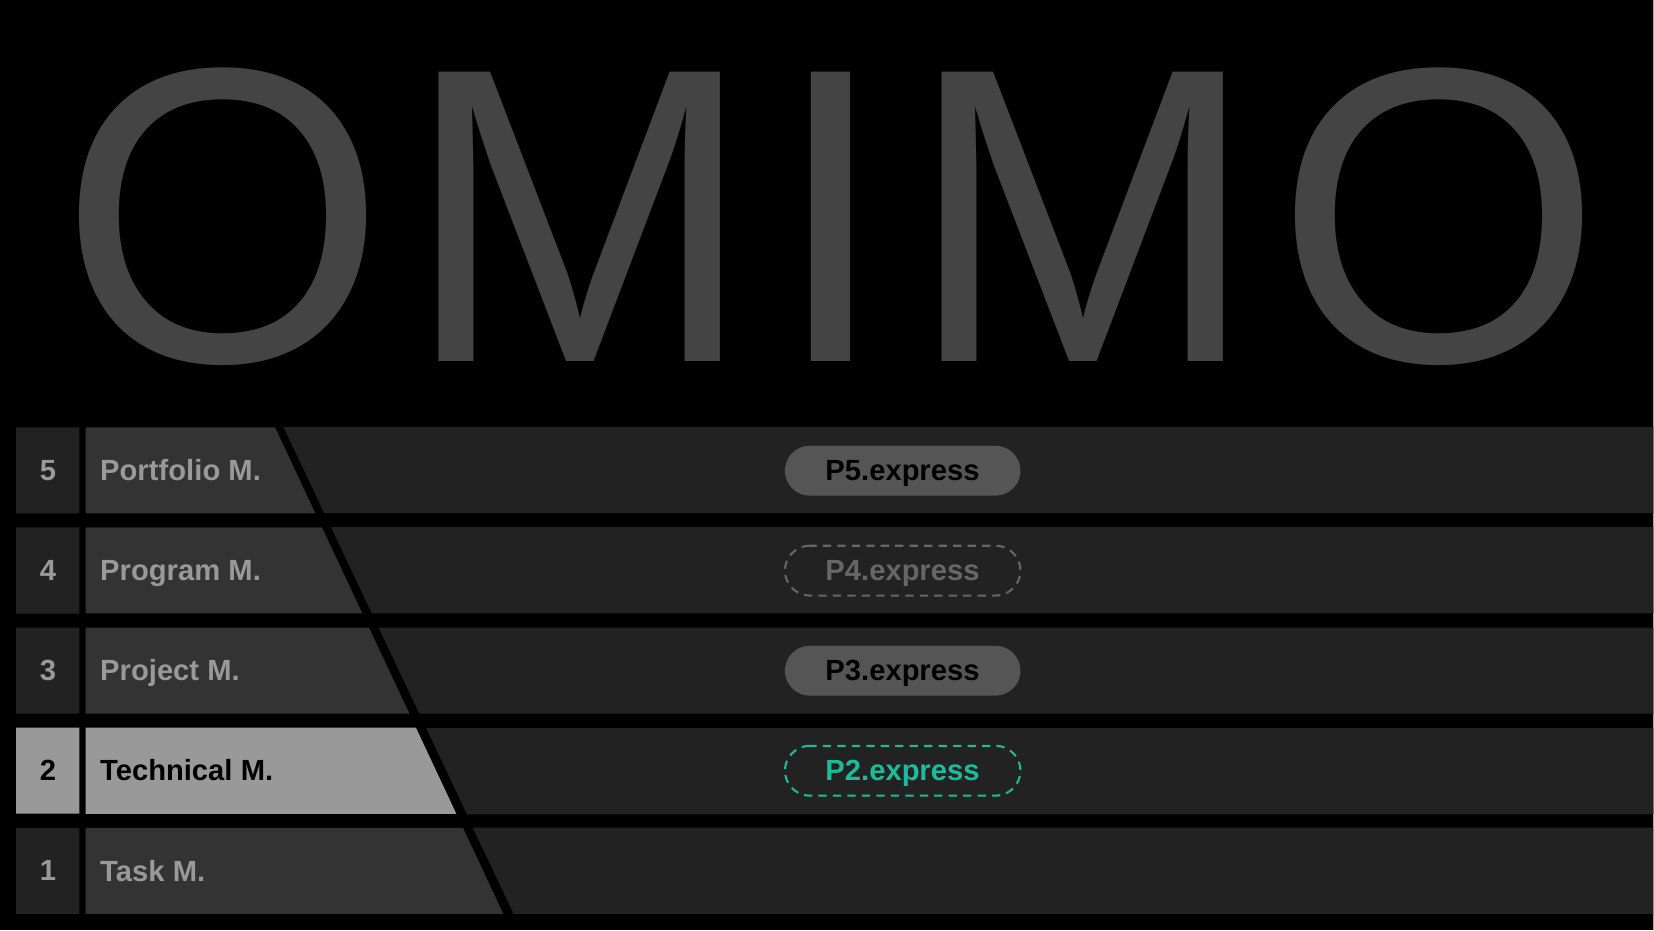

OMIMO
5
Portfolio M.
P5.express
4
Program M.
P4.express
3
Project M.
P3.express
2
Technical M.
P2.express
1
Task M.